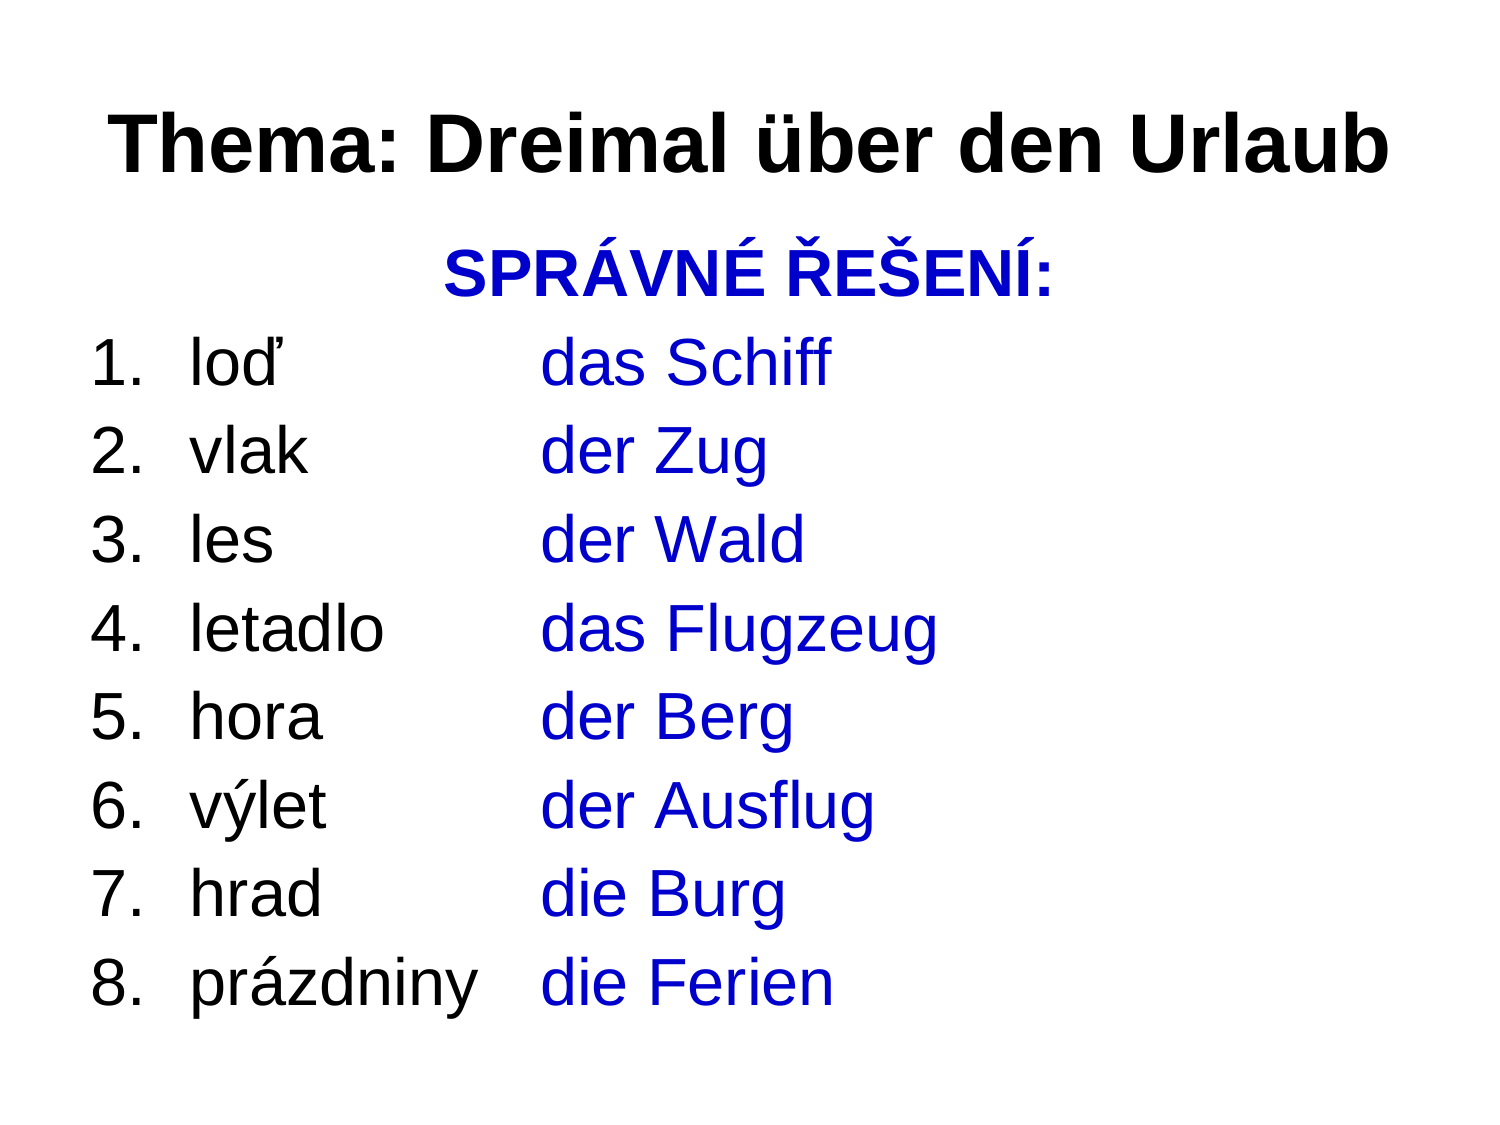

# Thema: Dreimal über den Urlaub
SPRÁVNÉ ŘEŠENÍ:
loď		das Schiff
vlak		der Zug
les		der Wald
letadlo		das Flugzeug
hora		der Berg
výlet		der Ausflug
hrad		die Burg
prázdniny	die Ferien